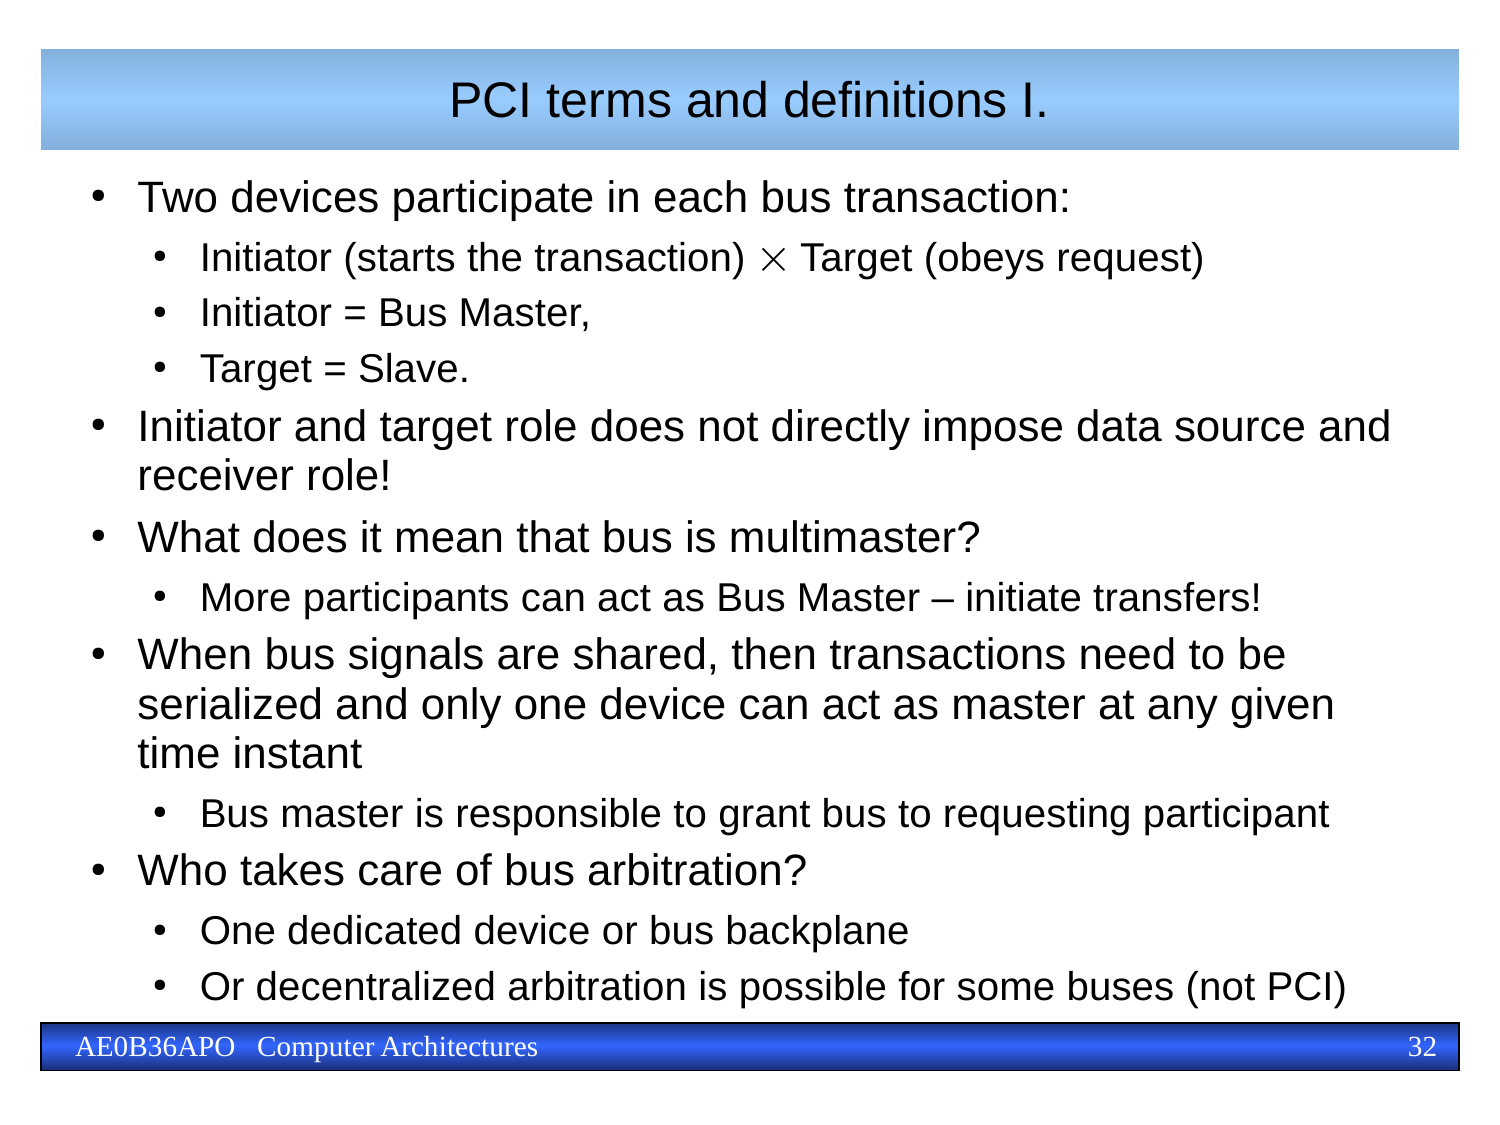

# PCI terms and definitions I.
Two devices participate in each bus transaction:
Initiator (starts the transaction) × Target (obeys request)
Initiator = Bus Master,
Target = Slave.
Initiator and target role does not directly impose data source and receiver role!
What does it mean that bus is multimaster?
More participants can act as Bus Master – initiate transfers!
When bus signals are shared, then transactions need to be serialized and only one device can act as master at any given time instant
Bus master is responsible to grant bus to requesting participant
Who takes care of bus arbitration?
One dedicated device or bus backplane
Or decentralized arbitration is possible for some buses (not PCI)
AE0B36APO Computer Architectures
32